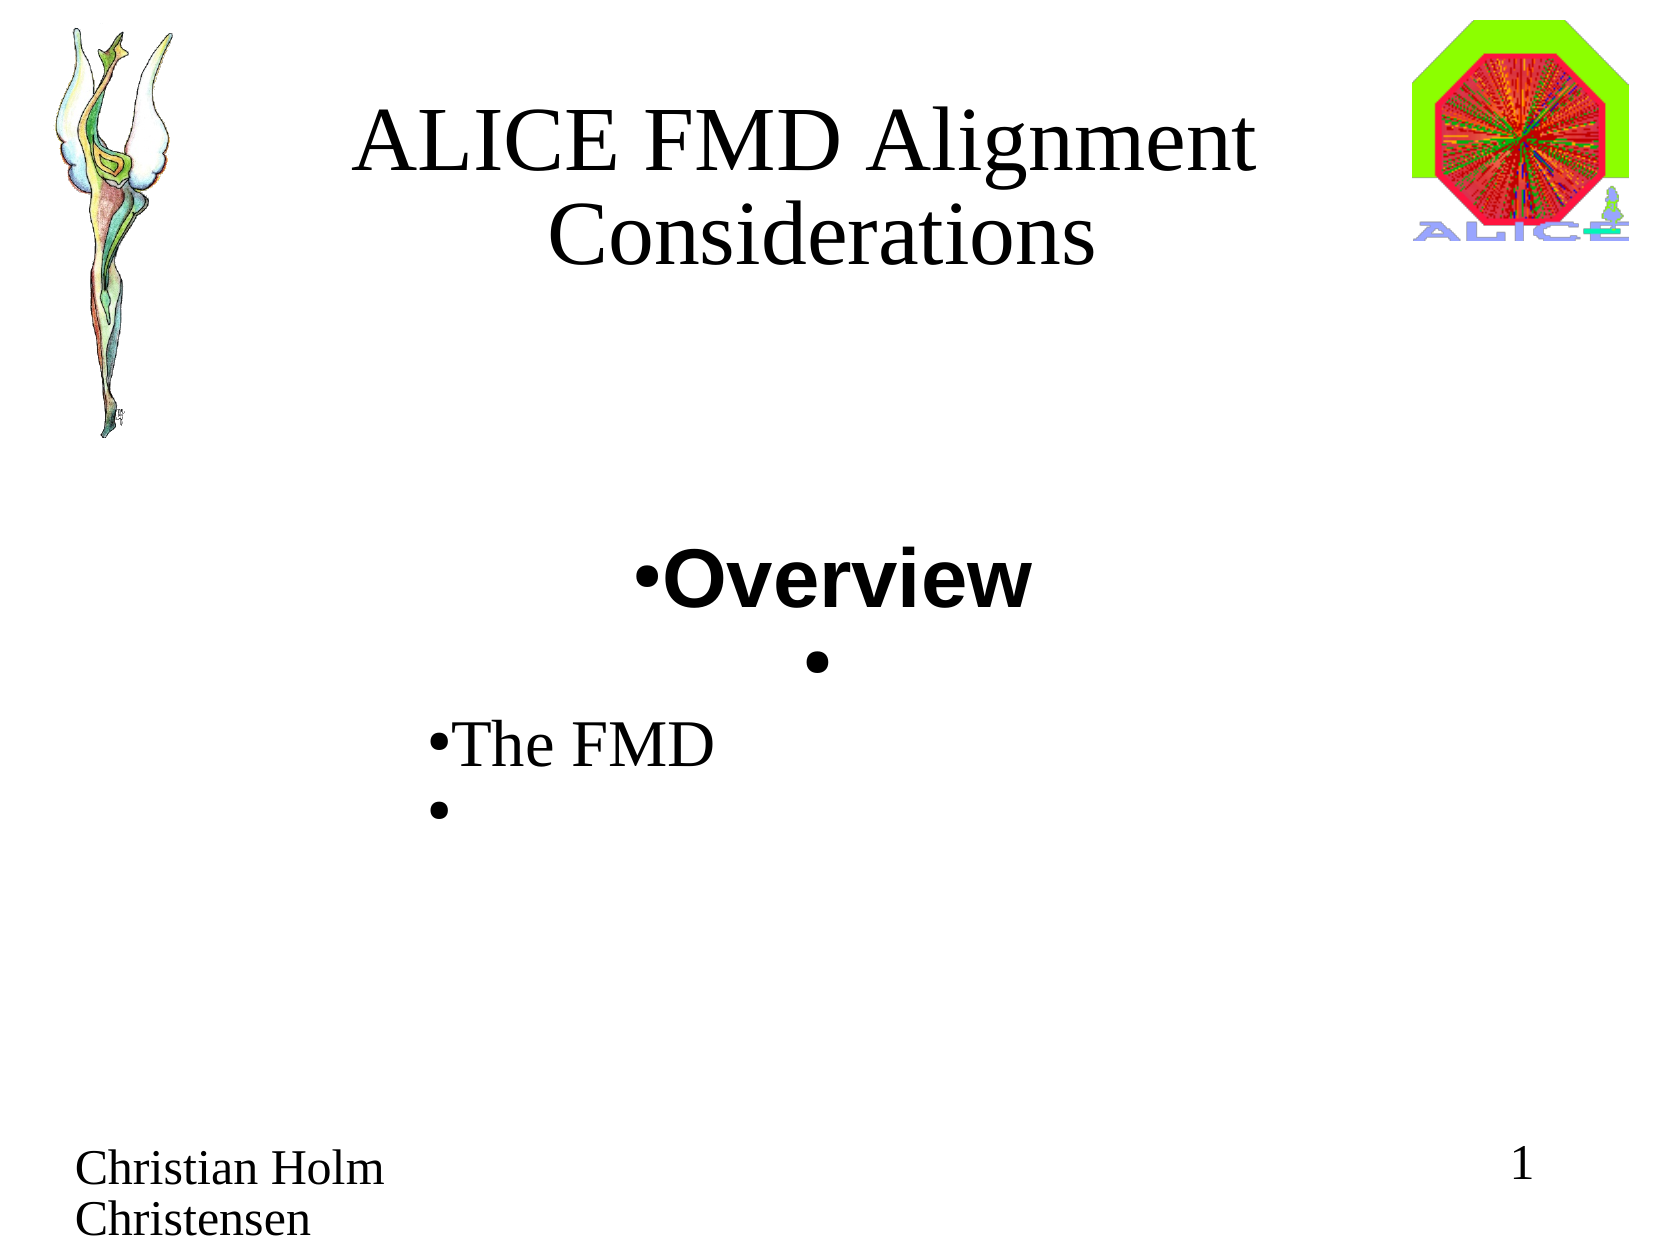

# ALICE FMD Alignment Considerations
Overview
The FMD
Christian Holm Christensen